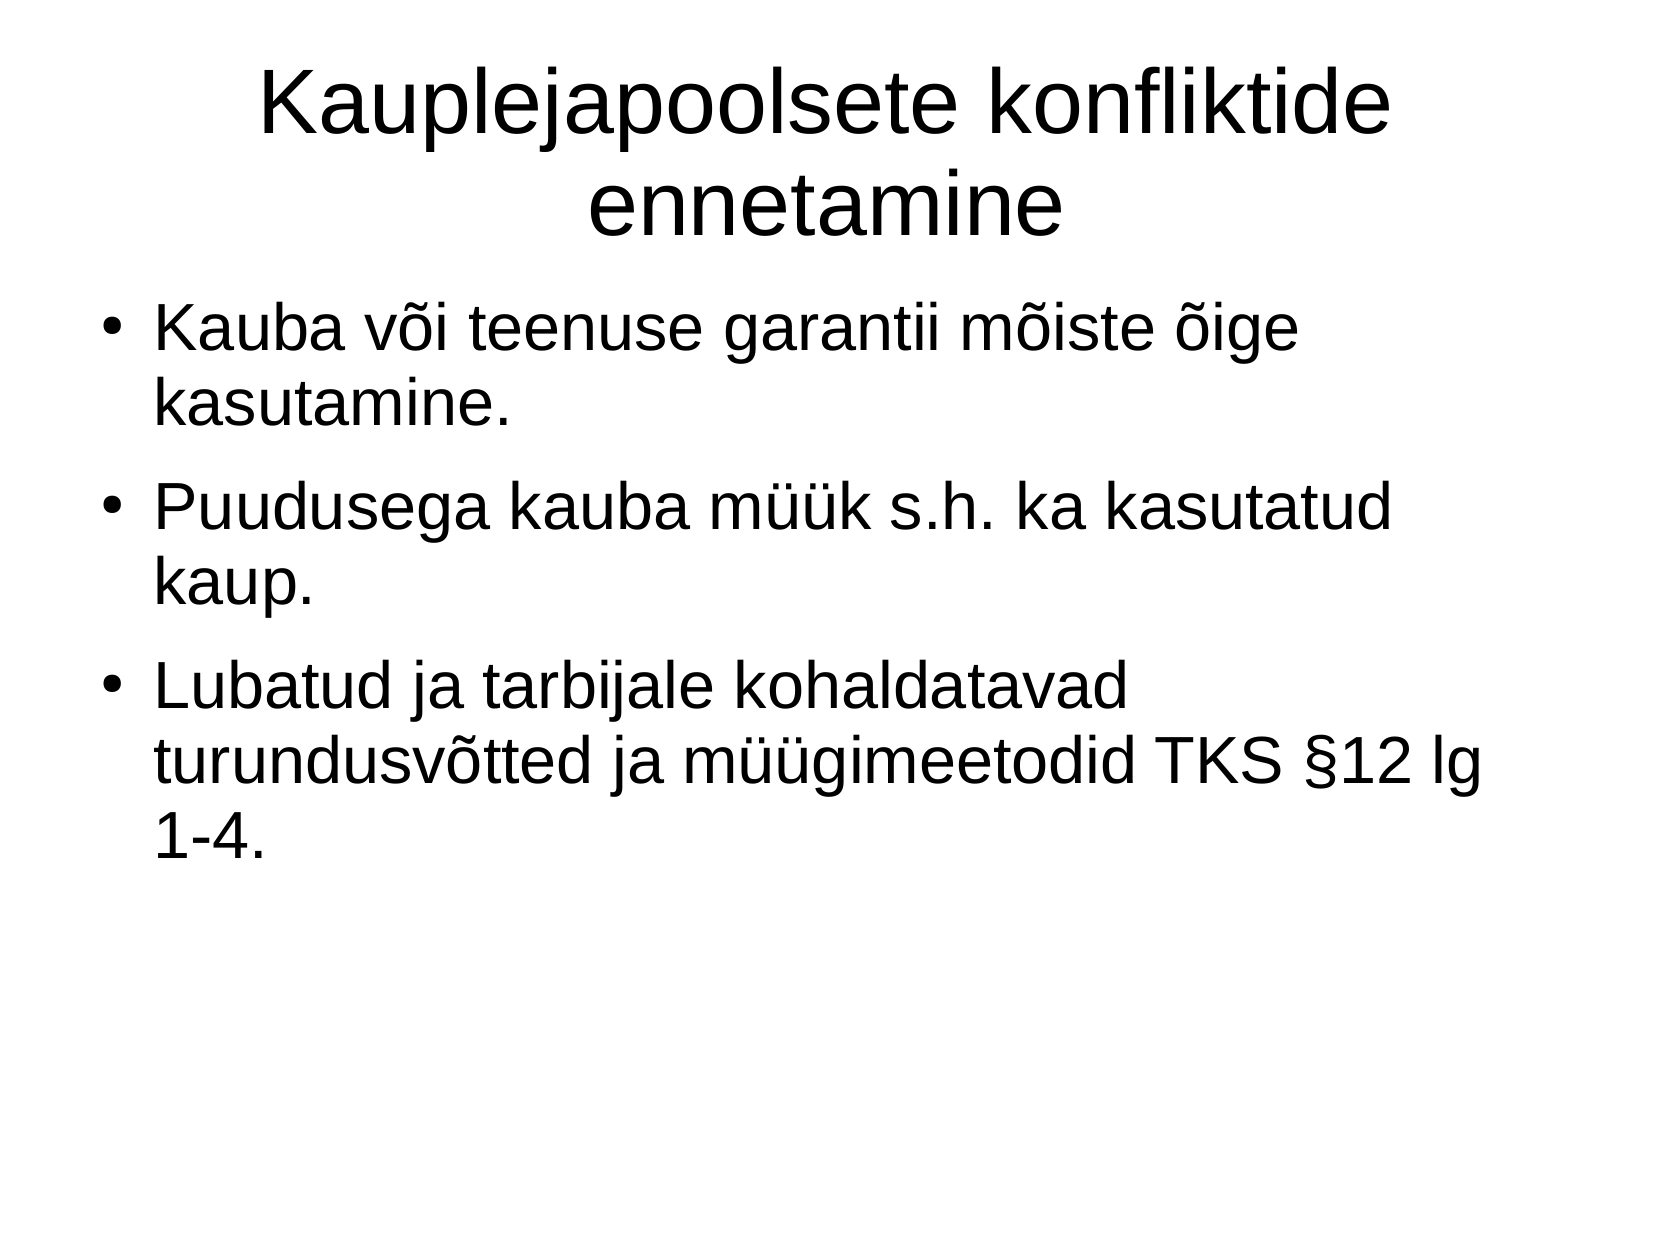

# Kauplejapoolsete konfliktide ennetamine
Kauba või teenuse garantii mõiste õige kasutamine.
Puudusega kauba müük s.h. ka kasutatud kaup.
Lubatud ja tarbijale kohaldatavad turundusvõtted ja müügimeetodid TKS §12 lg 1-4.